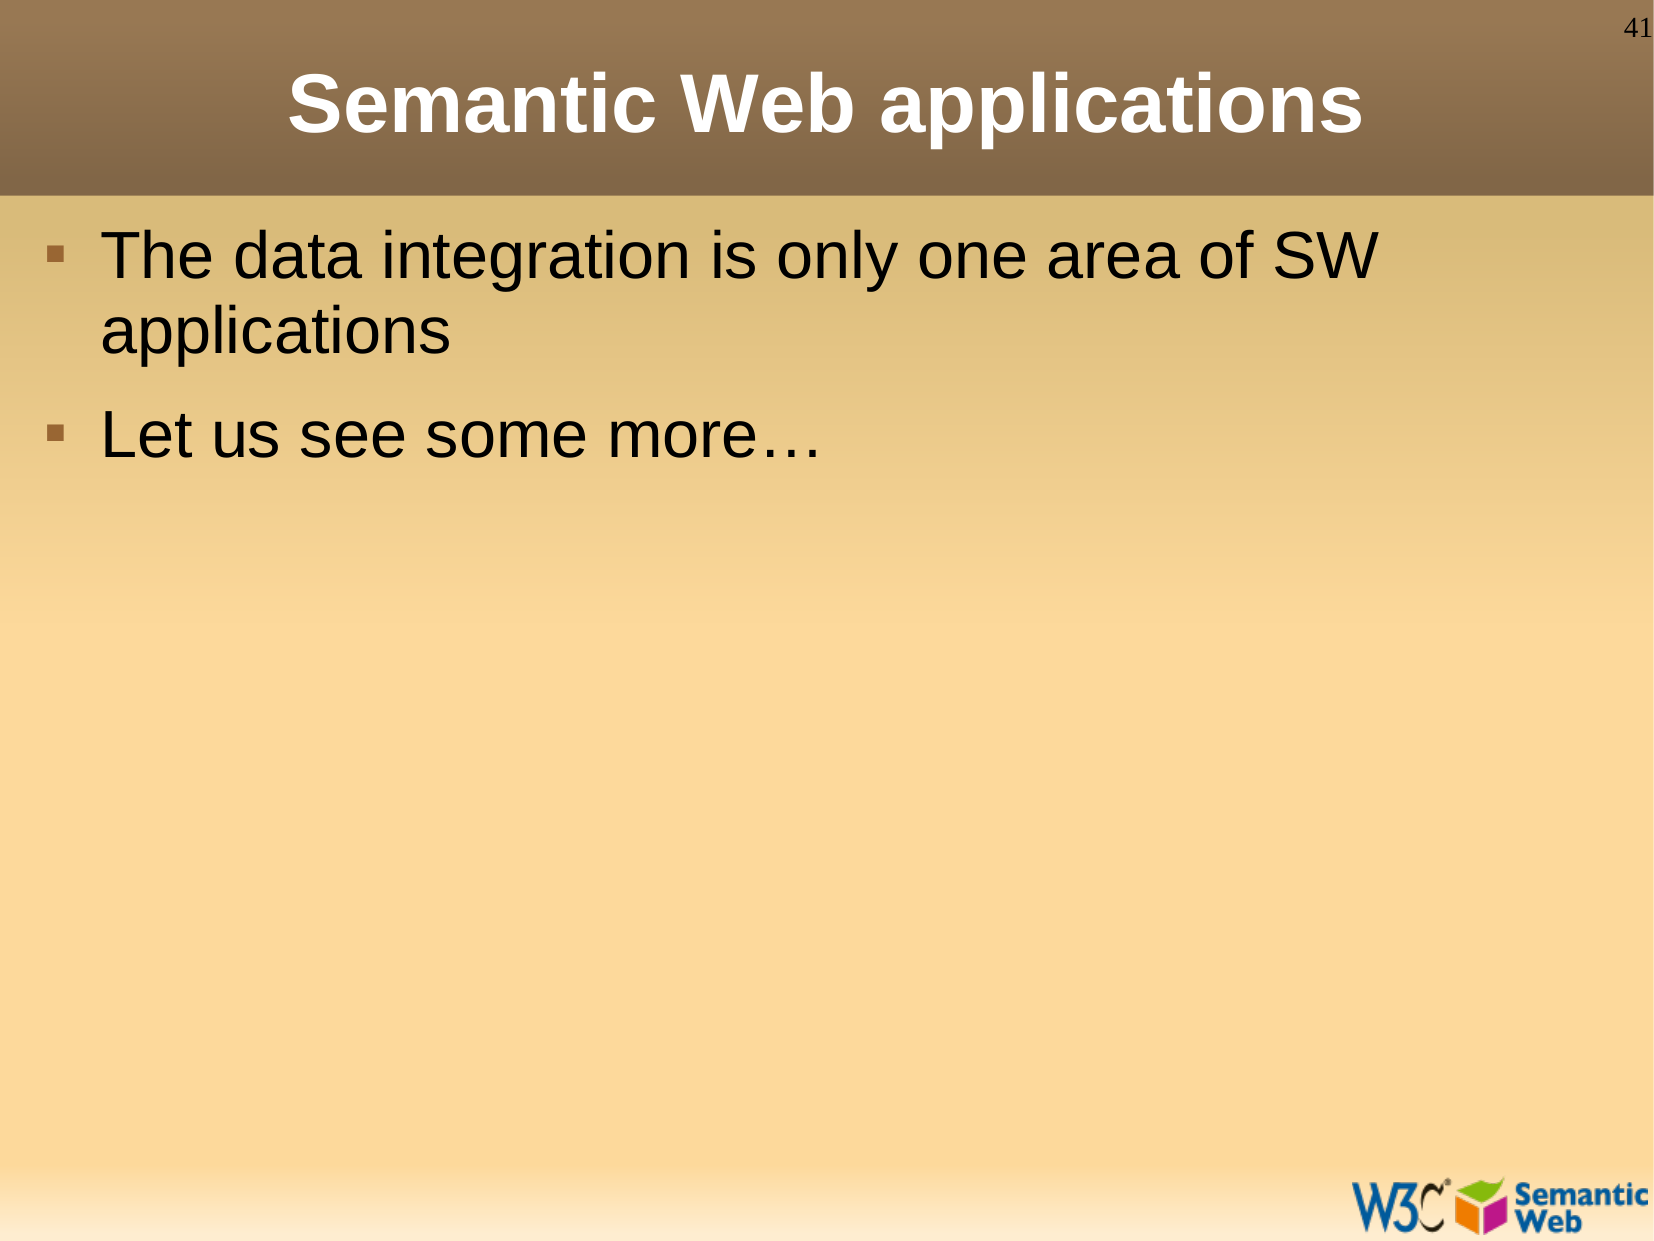

# Semantic Web applications
41
The data integration is only one area of SW applications
Let us see some more…